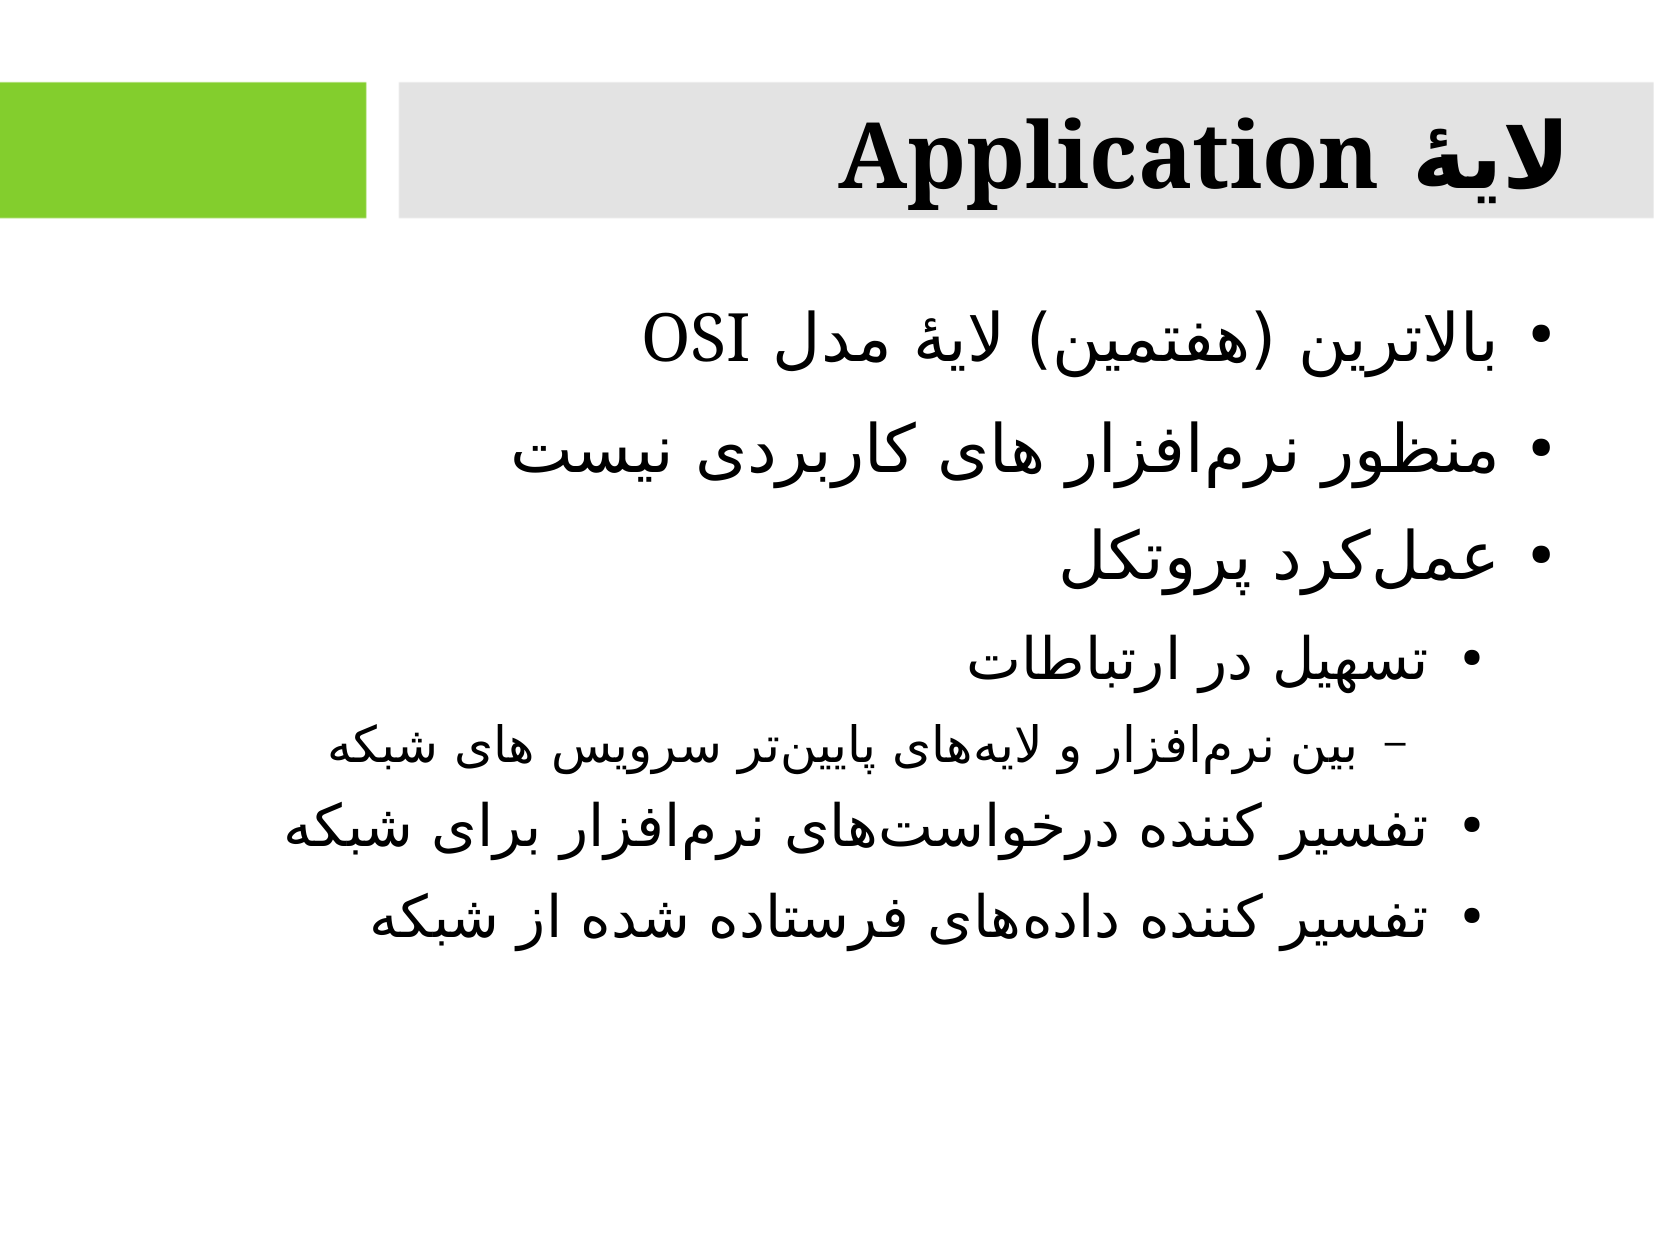

# لایهٔ Application
بالاترین (هفتمین) لایهٔ مدل OSI
منظور نرم‌افزار های کاربردی نیست
عمل‌کرد پروتکل
تسهیل در ارتباطات
بین نرم‌افزار و لایه‌های پایین‌تر سرویس های شبکه
تفسیر کننده درخواست‌های نرم‌افزار برای شبکه
تفسیر کننده داده‌های فرستاده شده از شبکه